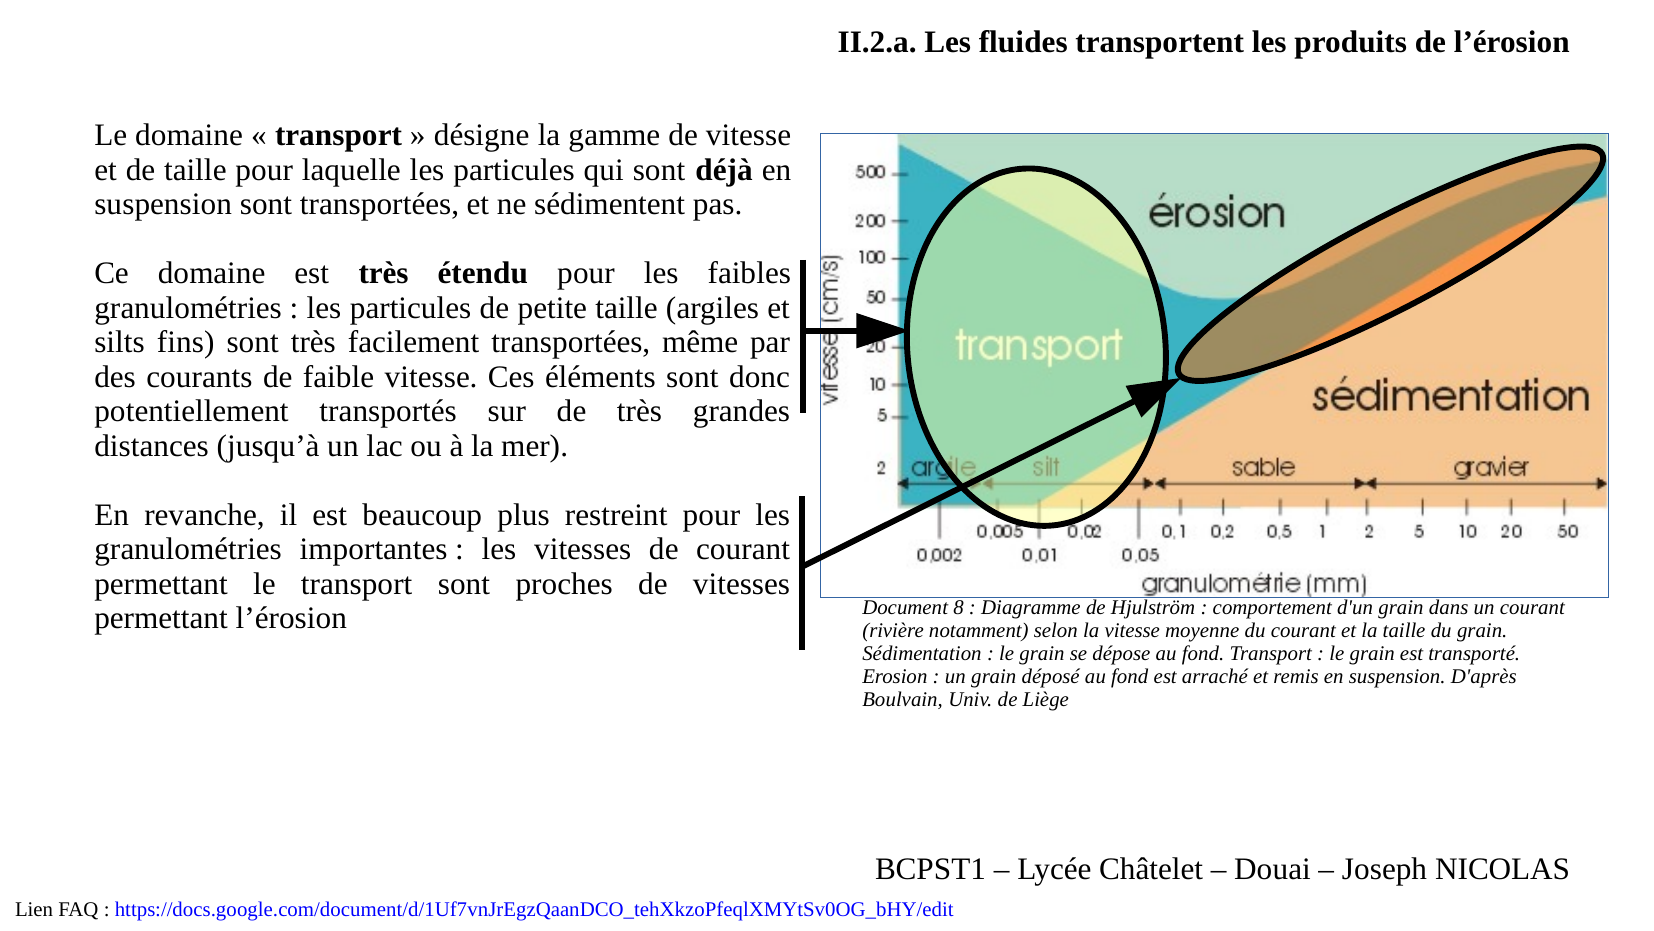

II.2.a. Les fluides transportent les produits de l’érosion
Le domaine « transport » désigne la gamme de vitesse et de taille pour laquelle les particules qui sont déjà en suspension sont transportées, et ne sédimentent pas.
Ce domaine est très étendu pour les faibles granulométries : les particules de petite taille (argiles et silts fins) sont très facilement transportées, même par des courants de faible vitesse. Ces éléments sont donc potentiellement transportés sur de très grandes distances (jusqu’à un lac ou à la mer).
En revanche, il est beaucoup plus restreint pour les granulométries importantes : les vitesses de courant permettant le transport sont proches de vitesses permettant l’érosion
Document 8 : Diagramme de Hjulström : comportement d'un grain dans un courant (rivière notamment) selon la vitesse moyenne du courant et la taille du grain. Sédimentation : le grain se dépose au fond. Transport : le grain est transporté. Erosion : un grain déposé au fond est arraché et remis en suspension. D'après Boulvain, Univ. de Liège
BCPST1 – Lycée Châtelet – Douai – Joseph NICOLAS
Lien FAQ : https://docs.google.com/document/d/1Uf7vnJrEgzQaanDCO_tehXkzoPfeqlXMYtSv0OG_bHY/edit